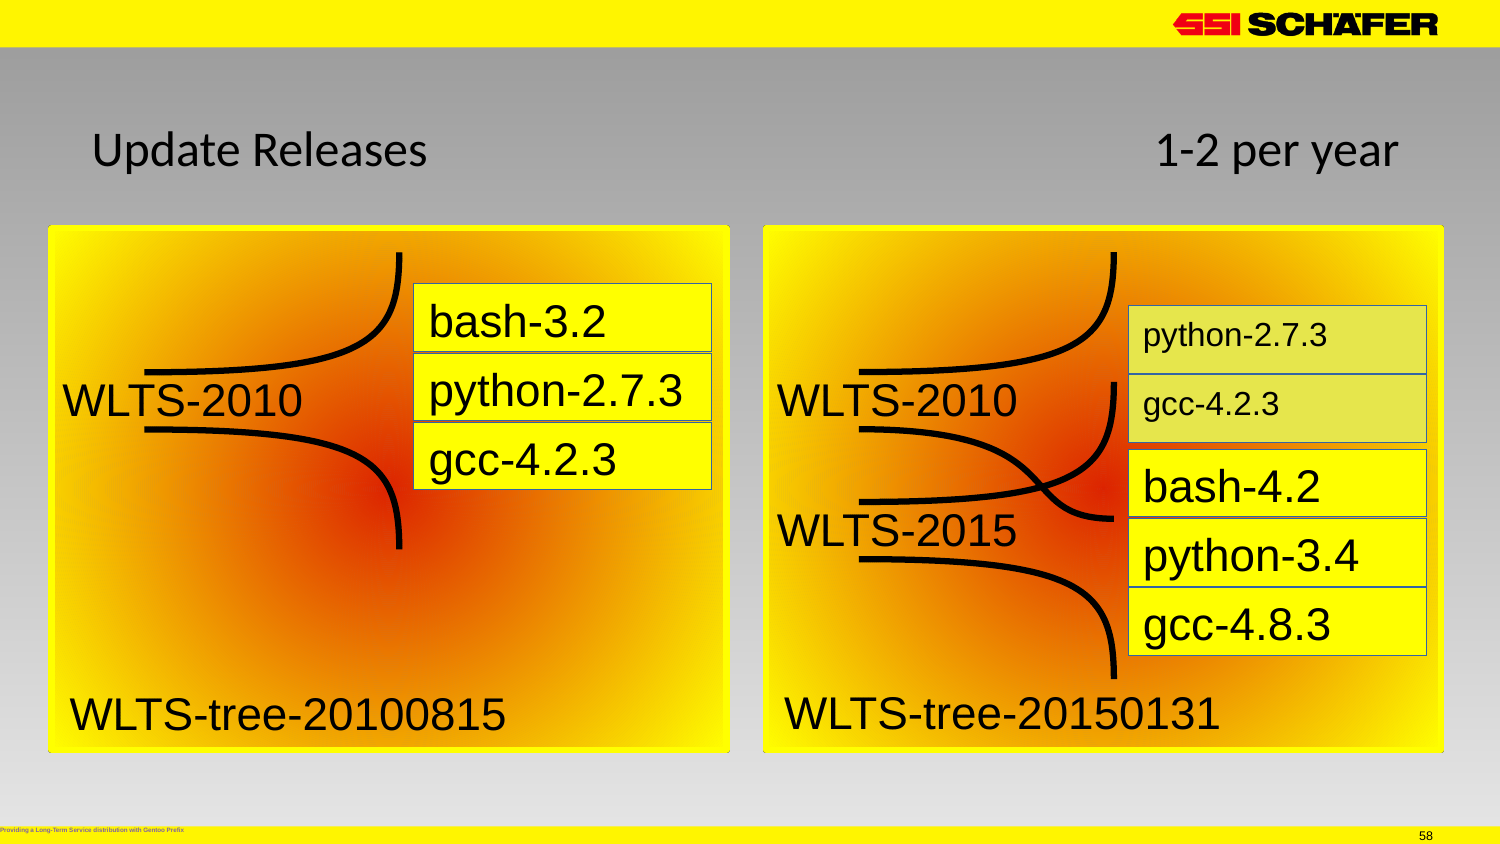

# Update Releases
1-2 per year
WLTS-tree
python-2.7.3
WLTS-2010
gcc-4.2.3
bash-4.2
WLTS-2015
python-3.4
gcc-4.8.3
WLTS-tree
python-2.7.3
WLTS-2010
gcc-4.2.3
bash-4.2
WLTS-2015
python-3.4
gcc-4.8.3
WLTS-tree-20150131
python-2.7.3
WLTS-2010
gcc-4.2.3
bash-4.2
WLTS-2015
python-3.4
gcc-4.8.3
WLTS-tree
WLTS-2010
bash-3.2
python-2.7.3
gcc-4.2.3
WLTS-tree
WLTS-2010
bash-3.2
python-2.7.3
gcc-4.2.3
WLTS-tree-20100815
WLTS-2010
bash-3.2
python-2.7.3
gcc-4.2.3
© 2015 SSI Schäfer